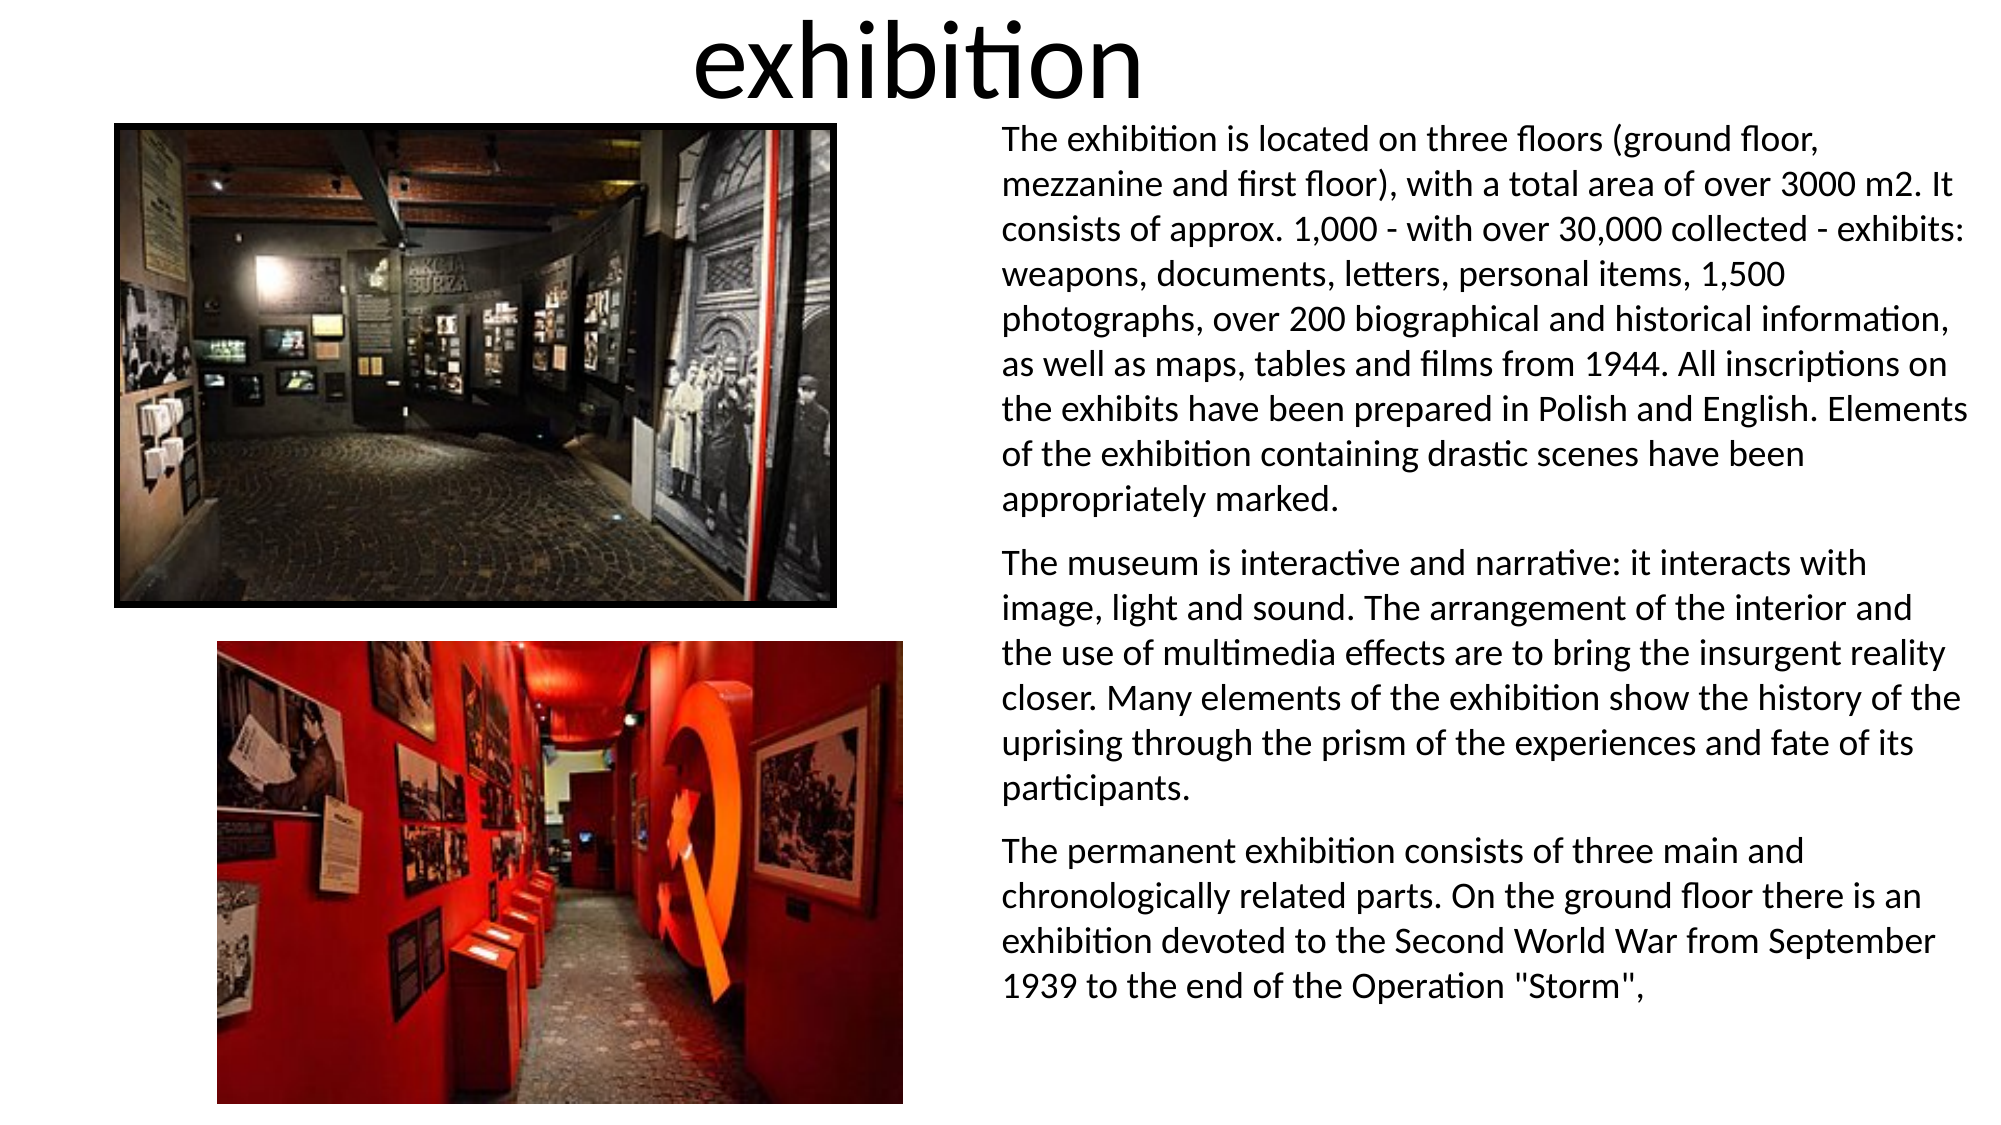

exhibition
The exhibition is located on three floors (ground floor, mezzanine and first floor), with a total area of ​​over 3000 m2. It consists of approx. 1,000 - with over 30,000 collected - exhibits: weapons, documents, letters, personal items, 1,500 photographs, over 200 biographical and historical information, as well as maps, tables and films from 1944. All inscriptions on the exhibits have been prepared in Polish and English. Elements of the exhibition containing drastic scenes have been appropriately marked.
The museum is interactive and narrative: it interacts with image, light and sound. The arrangement of the interior and the use of multimedia effects are to bring the insurgent reality closer. Many elements of the exhibition show the history of the uprising through the prism of the experiences and fate of its participants.
The permanent exhibition consists of three main and chronologically related parts. On the ground floor there is an exhibition devoted to the Second World War from September 1939 to the end of the Operation "Storm",